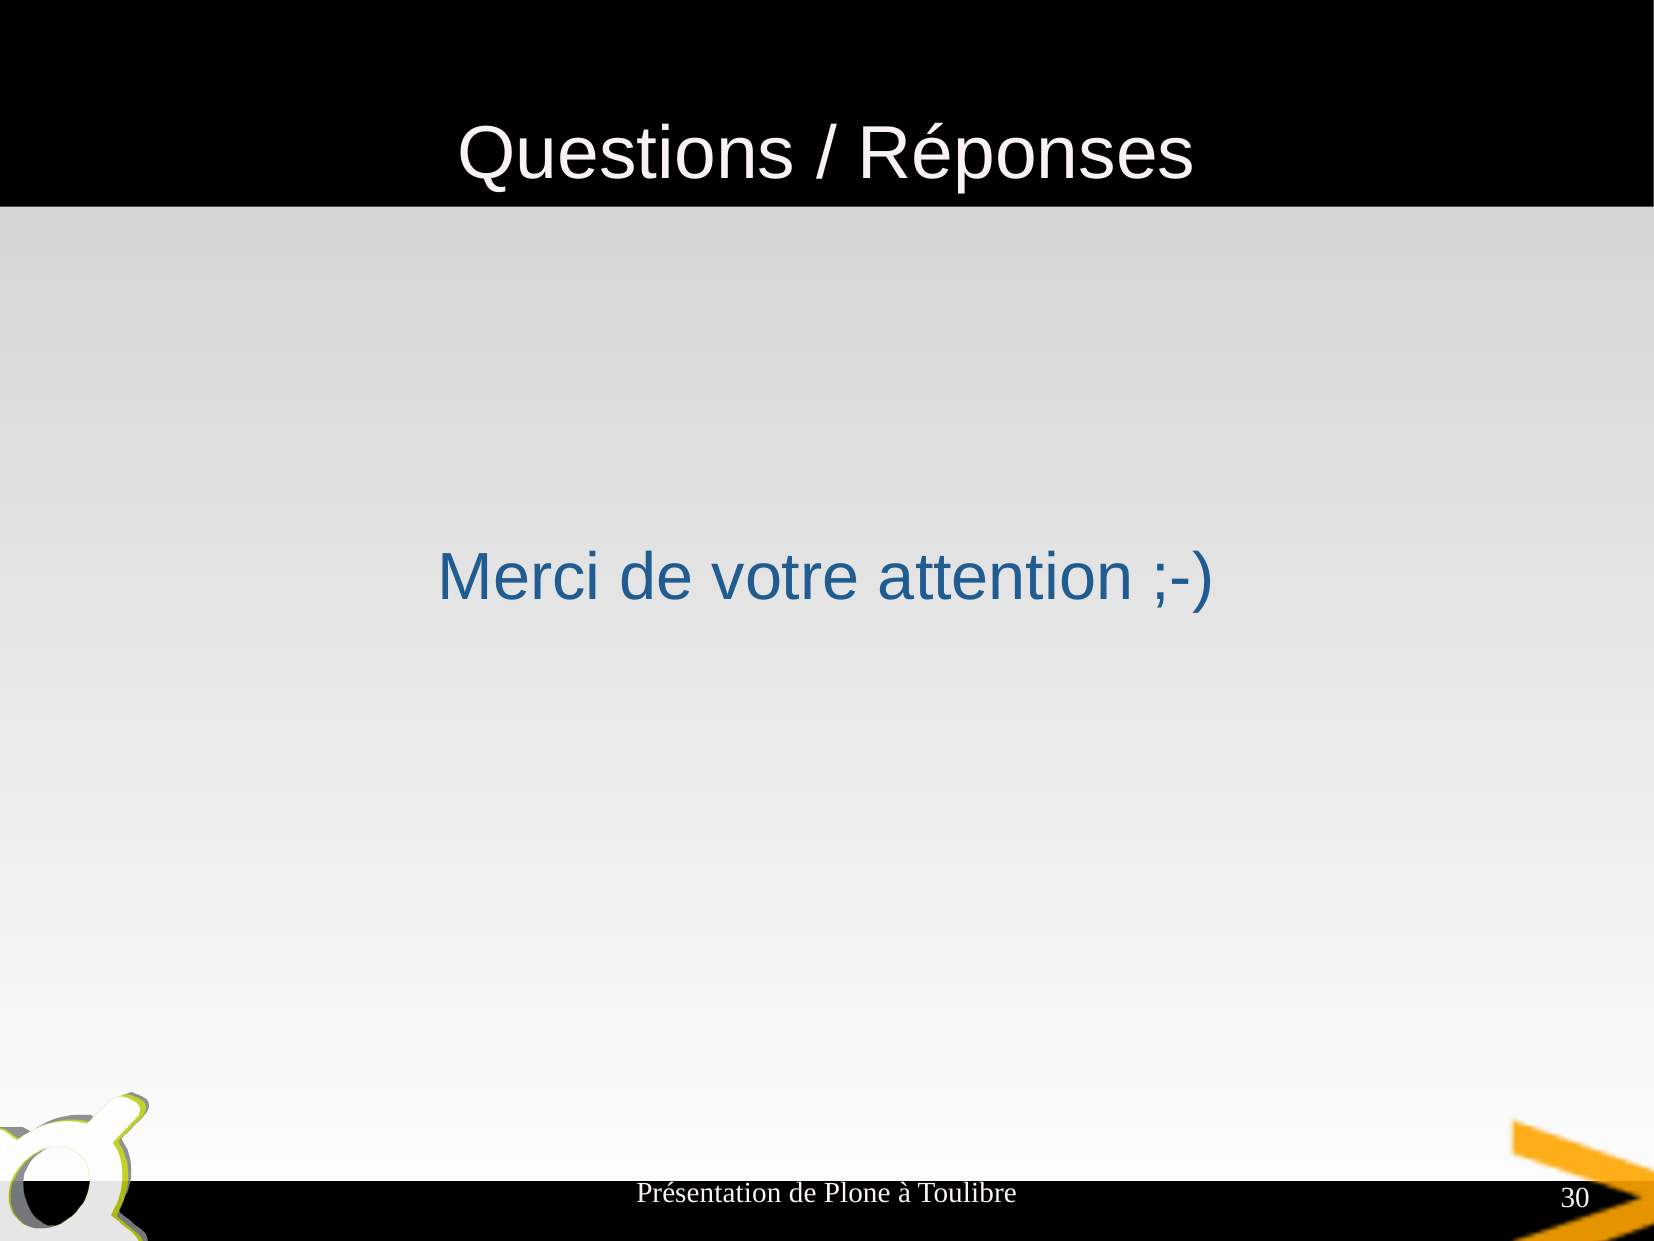

# Merci de votre attention ;-)
Questions / Réponses
Présentation de Plone à Toulibre
30